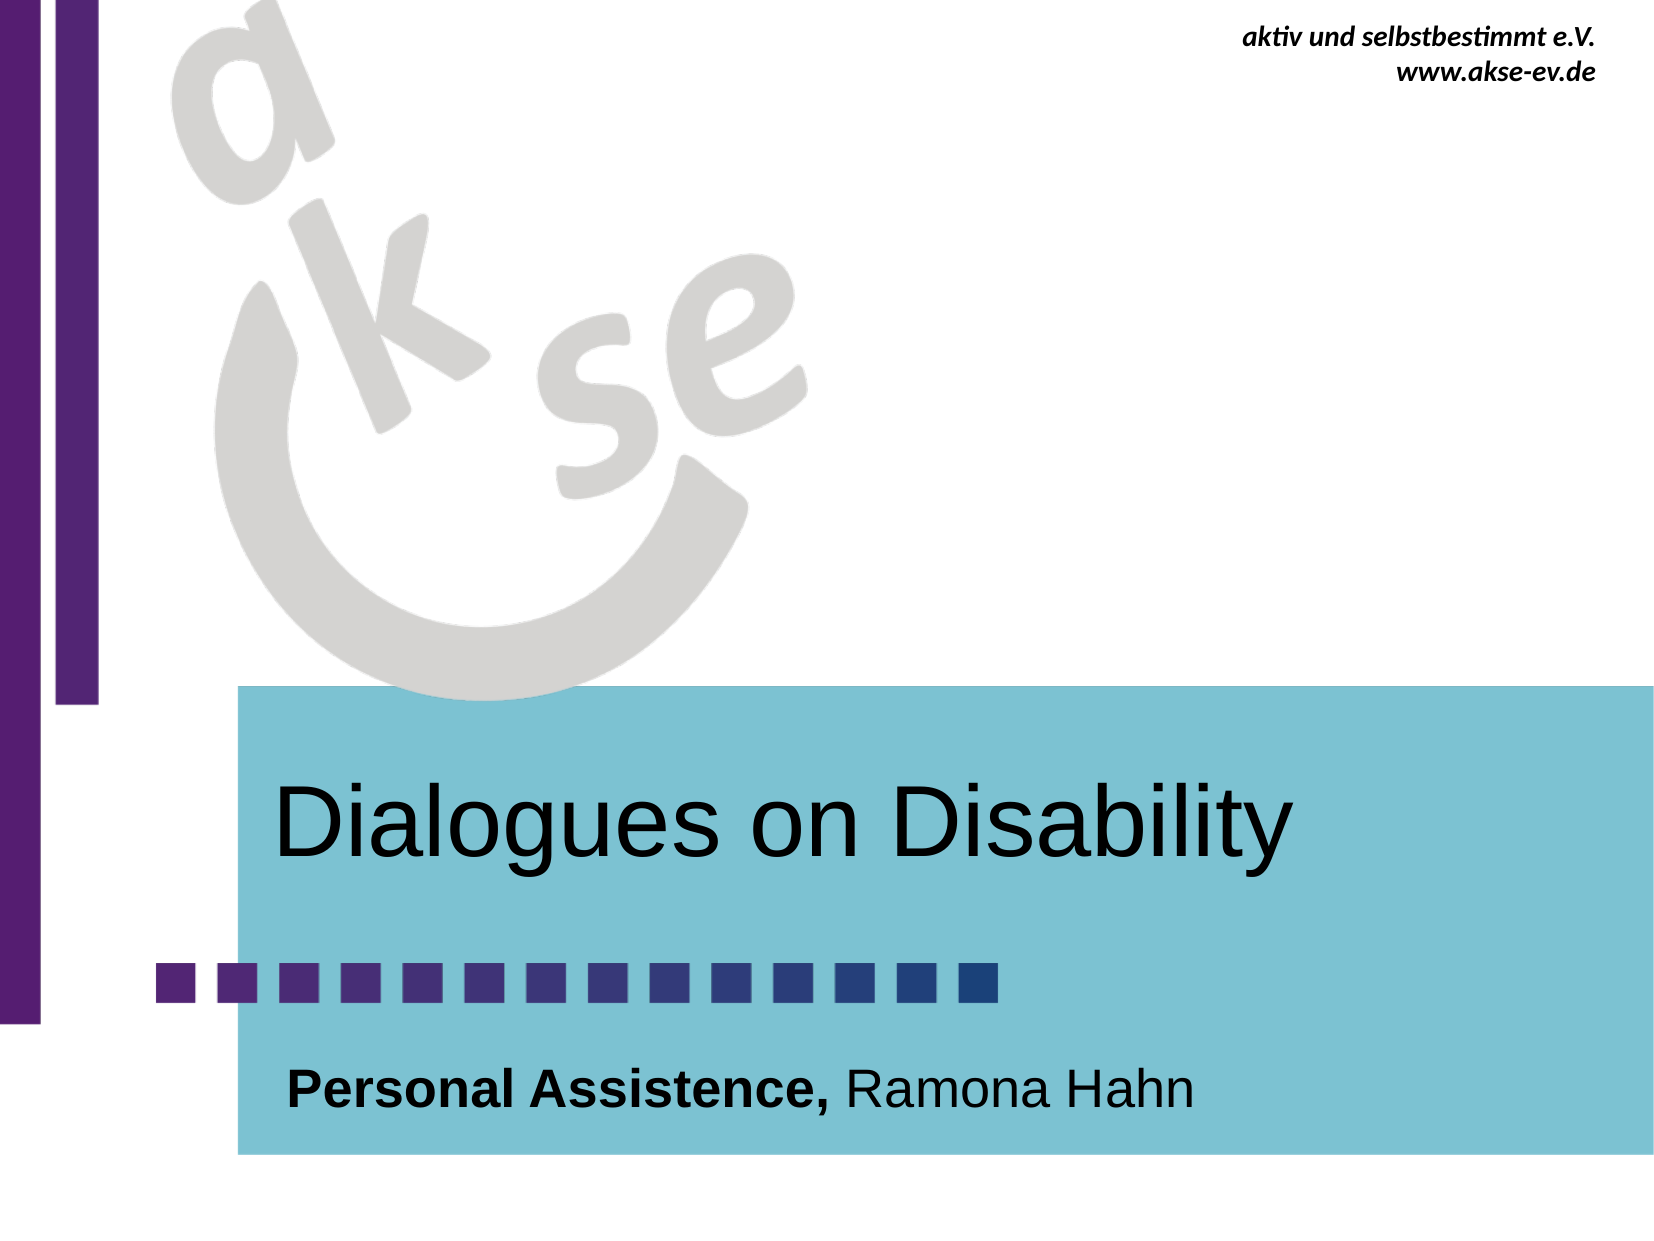

# Dialogues on Disability
Personal Assistence, Ramona Hahn